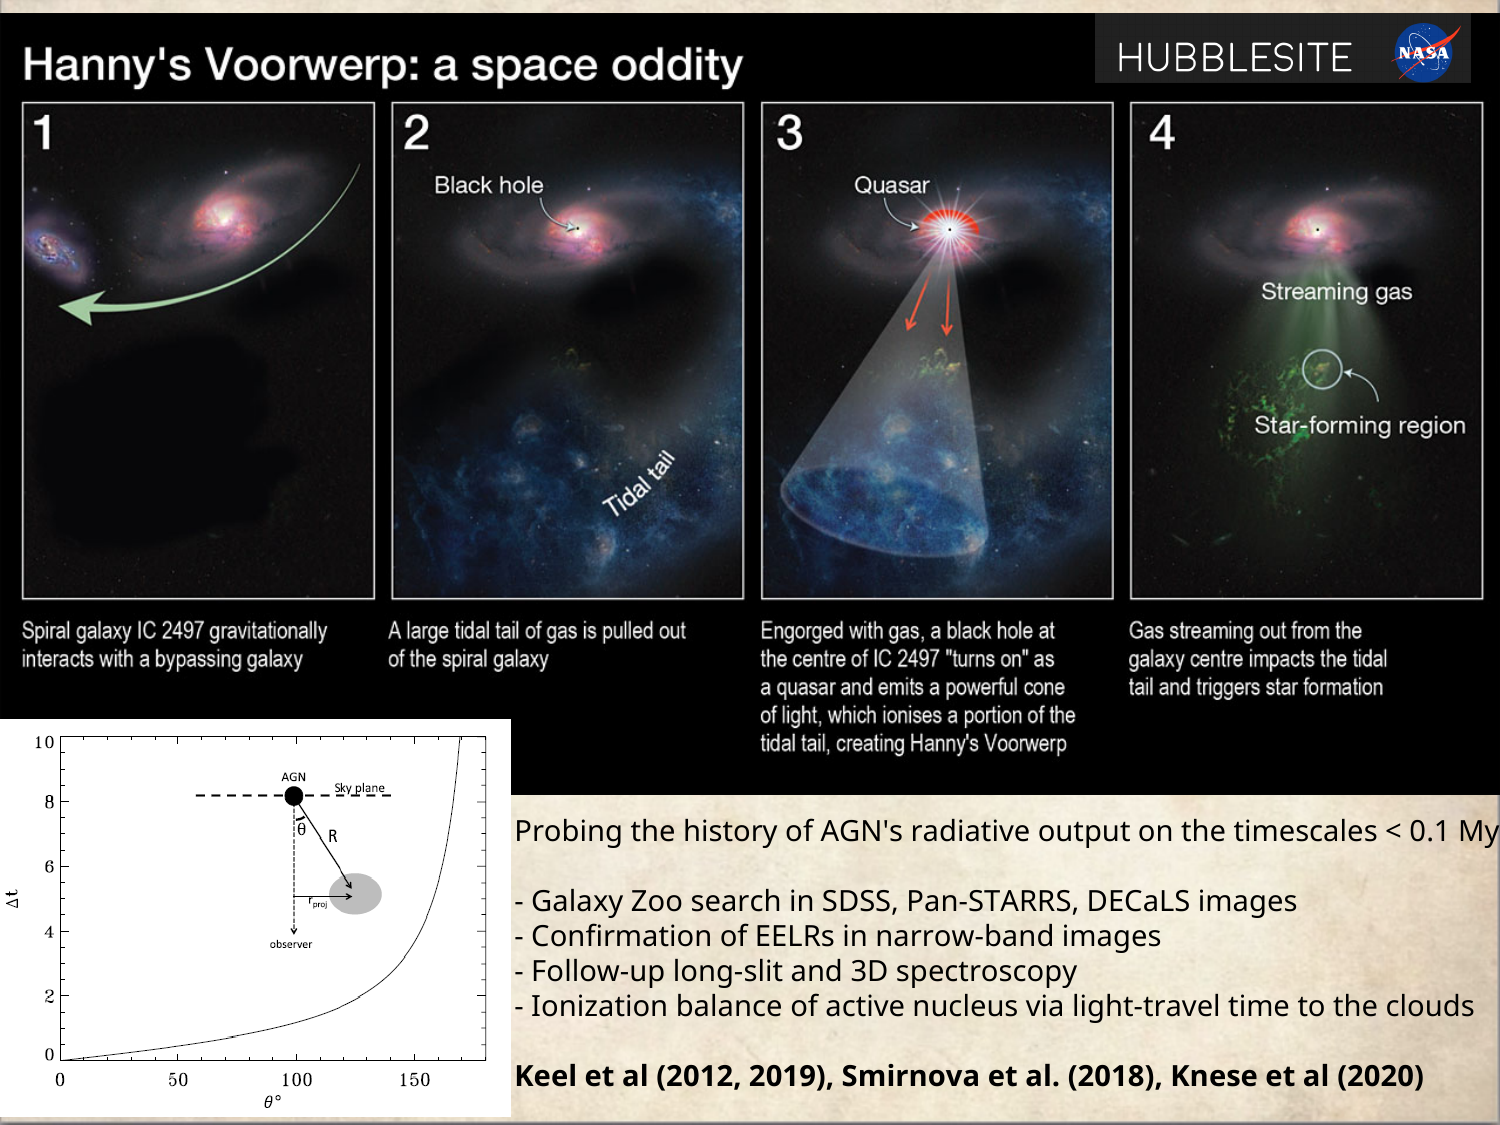

#
Probing the history of AGN's radiative output on the timescales < 0.1 Myr:
- Galaxy Zoo search in SDSS, Pan-STARRS, DECaLS images
- Confirmation of EELRs in narrow-band images
- Follow-up long-slit and 3D spectroscopy
- Ionization balance of active nucleus via light-travel time to the clouds
Keel et al (2012, 2019), Smirnova et al. (2018), Knese et al (2020)